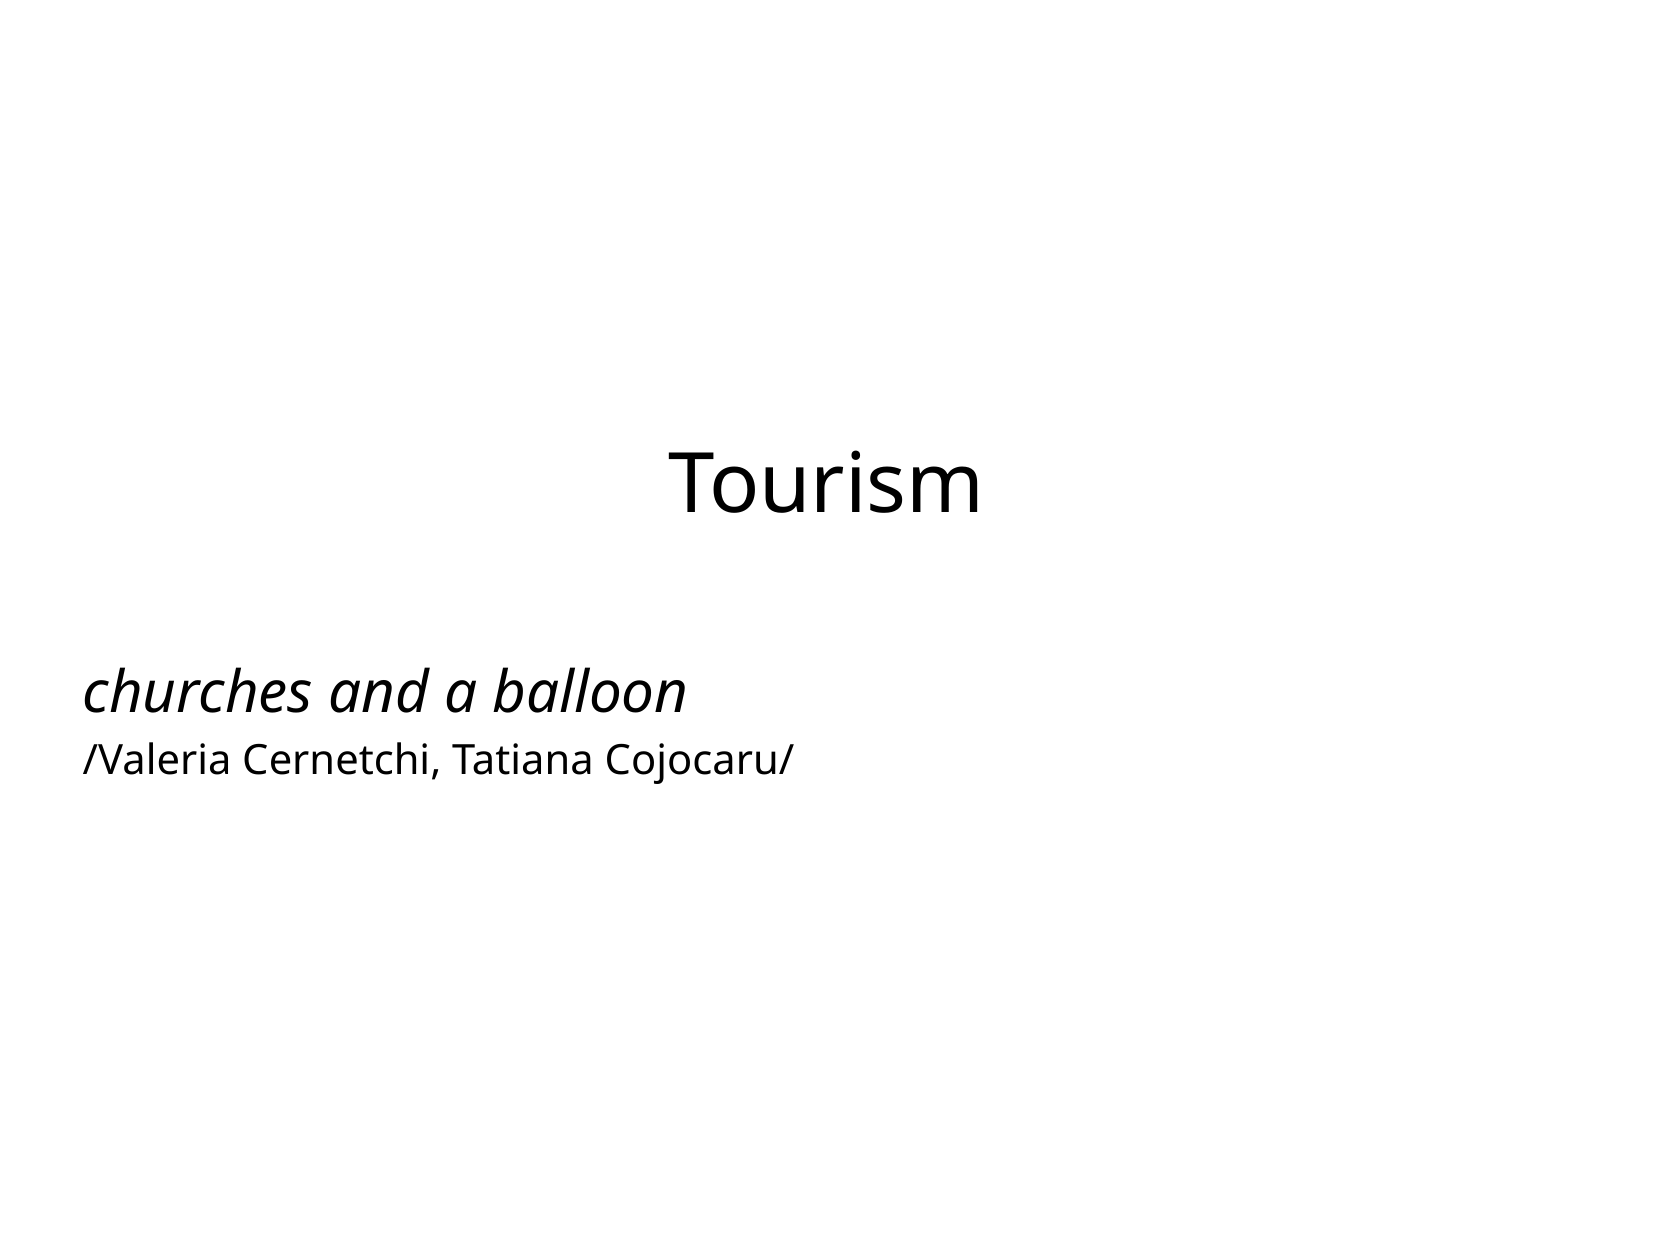

# Tourism
churches and a balloon
/Valeria Cernetchi, Tatiana Cojocaru/